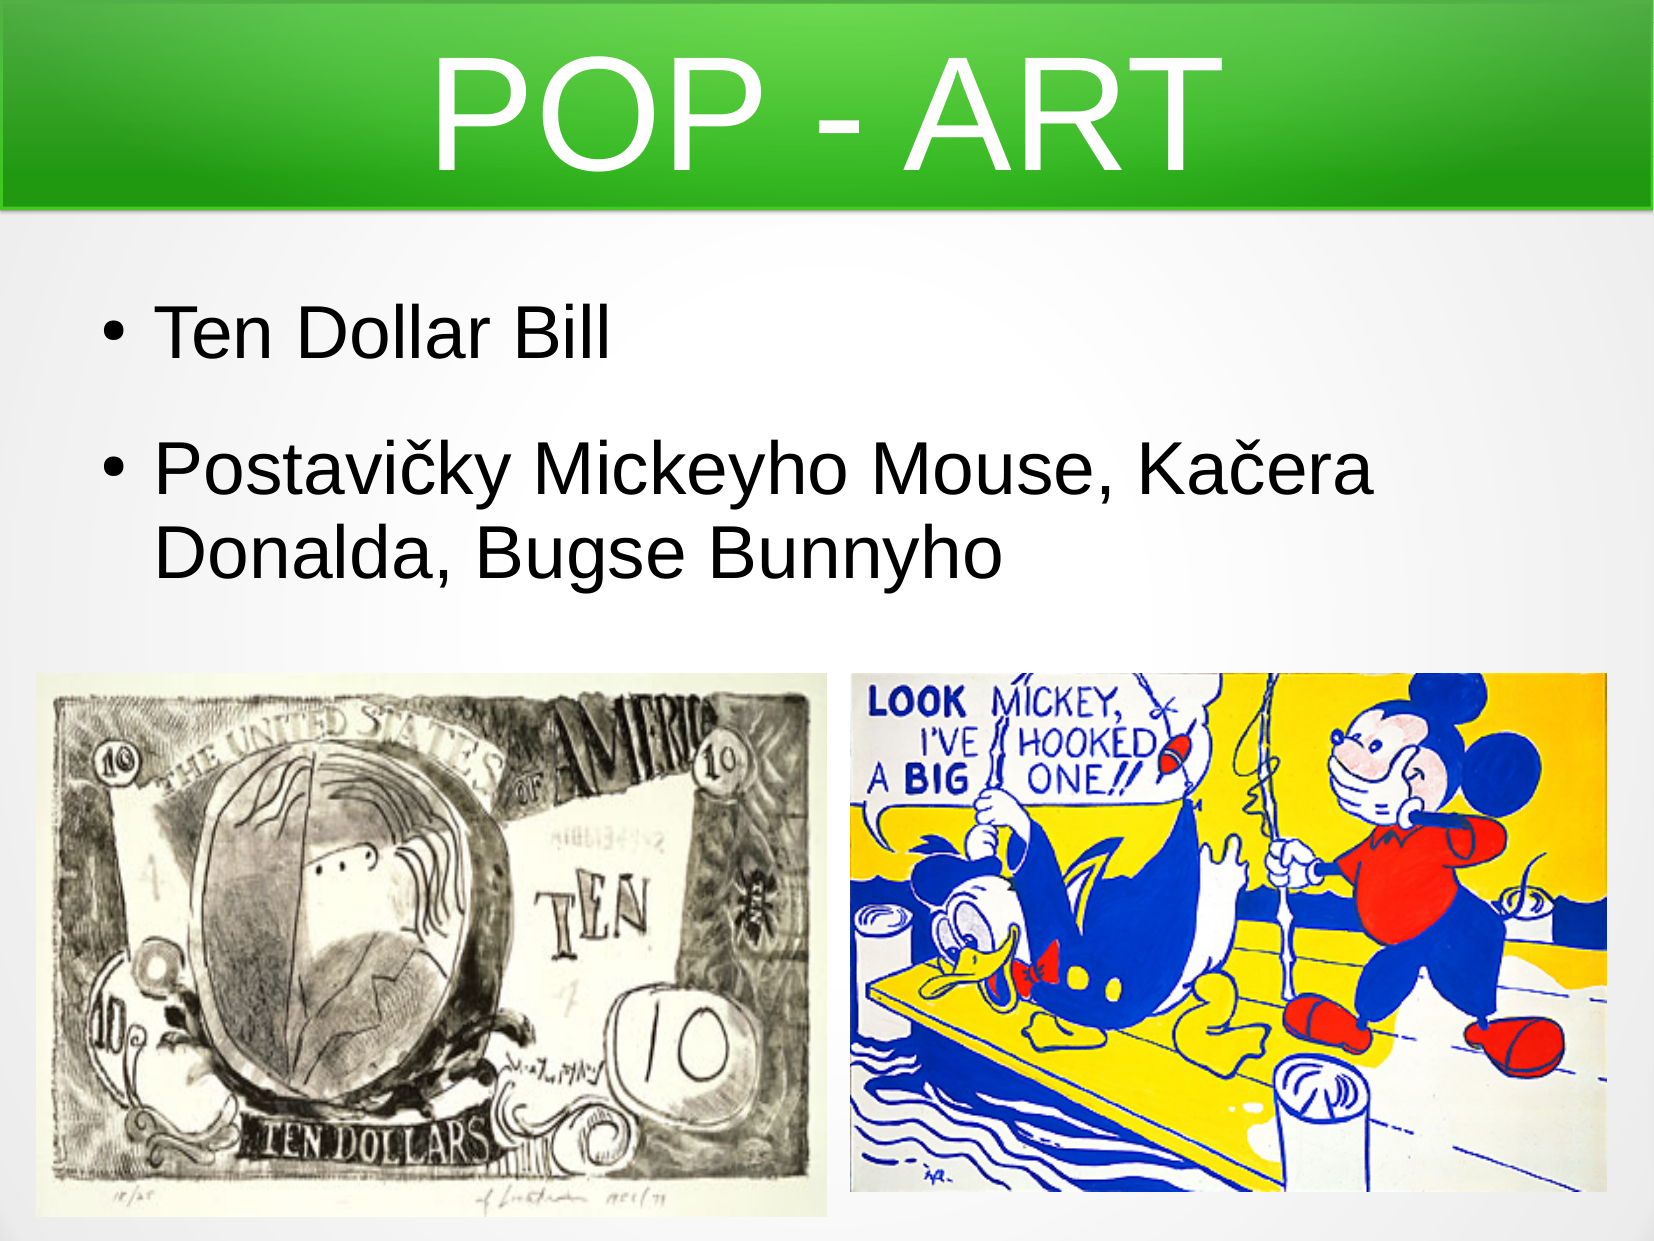

# POP - ART
Ten Dollar Bill
Postavičky Mickeyho Mouse, Kačera Donalda, Bugse Bunnyho